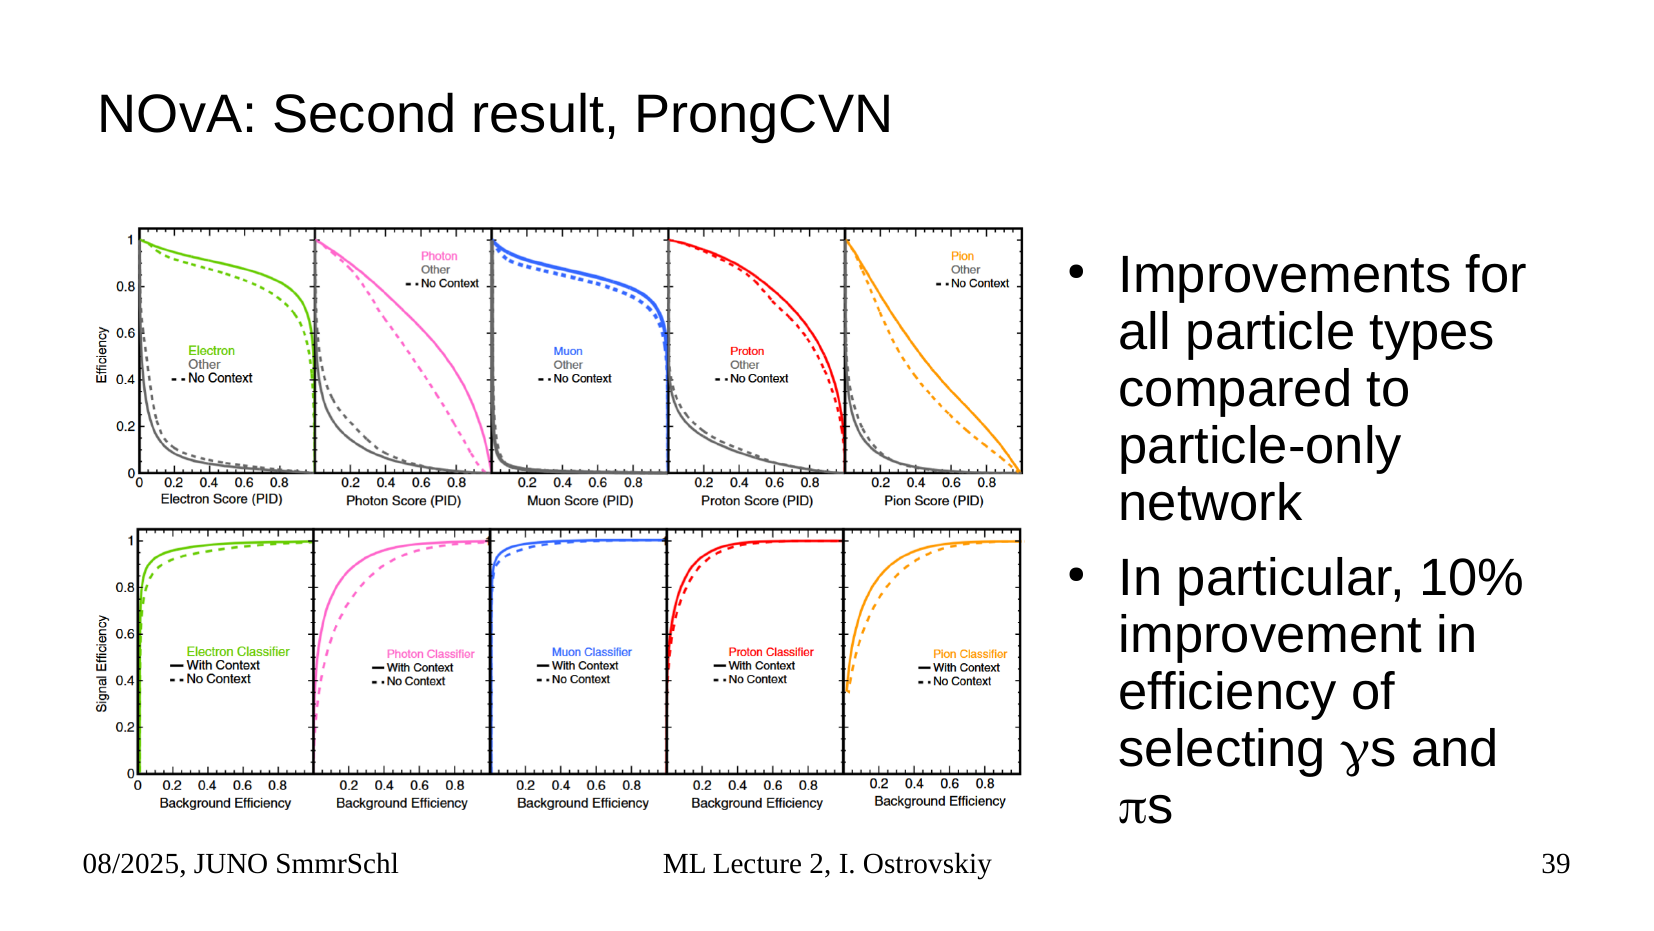

# NOvA: Second result, ProngCVN
Improvements for all particle types compared to particle-only network
In particular, 10% improvement in efficiency of selecting s and s
08/2025, JUNO SmmrSchl
ML Lecture 2, I. Ostrovskiy
39